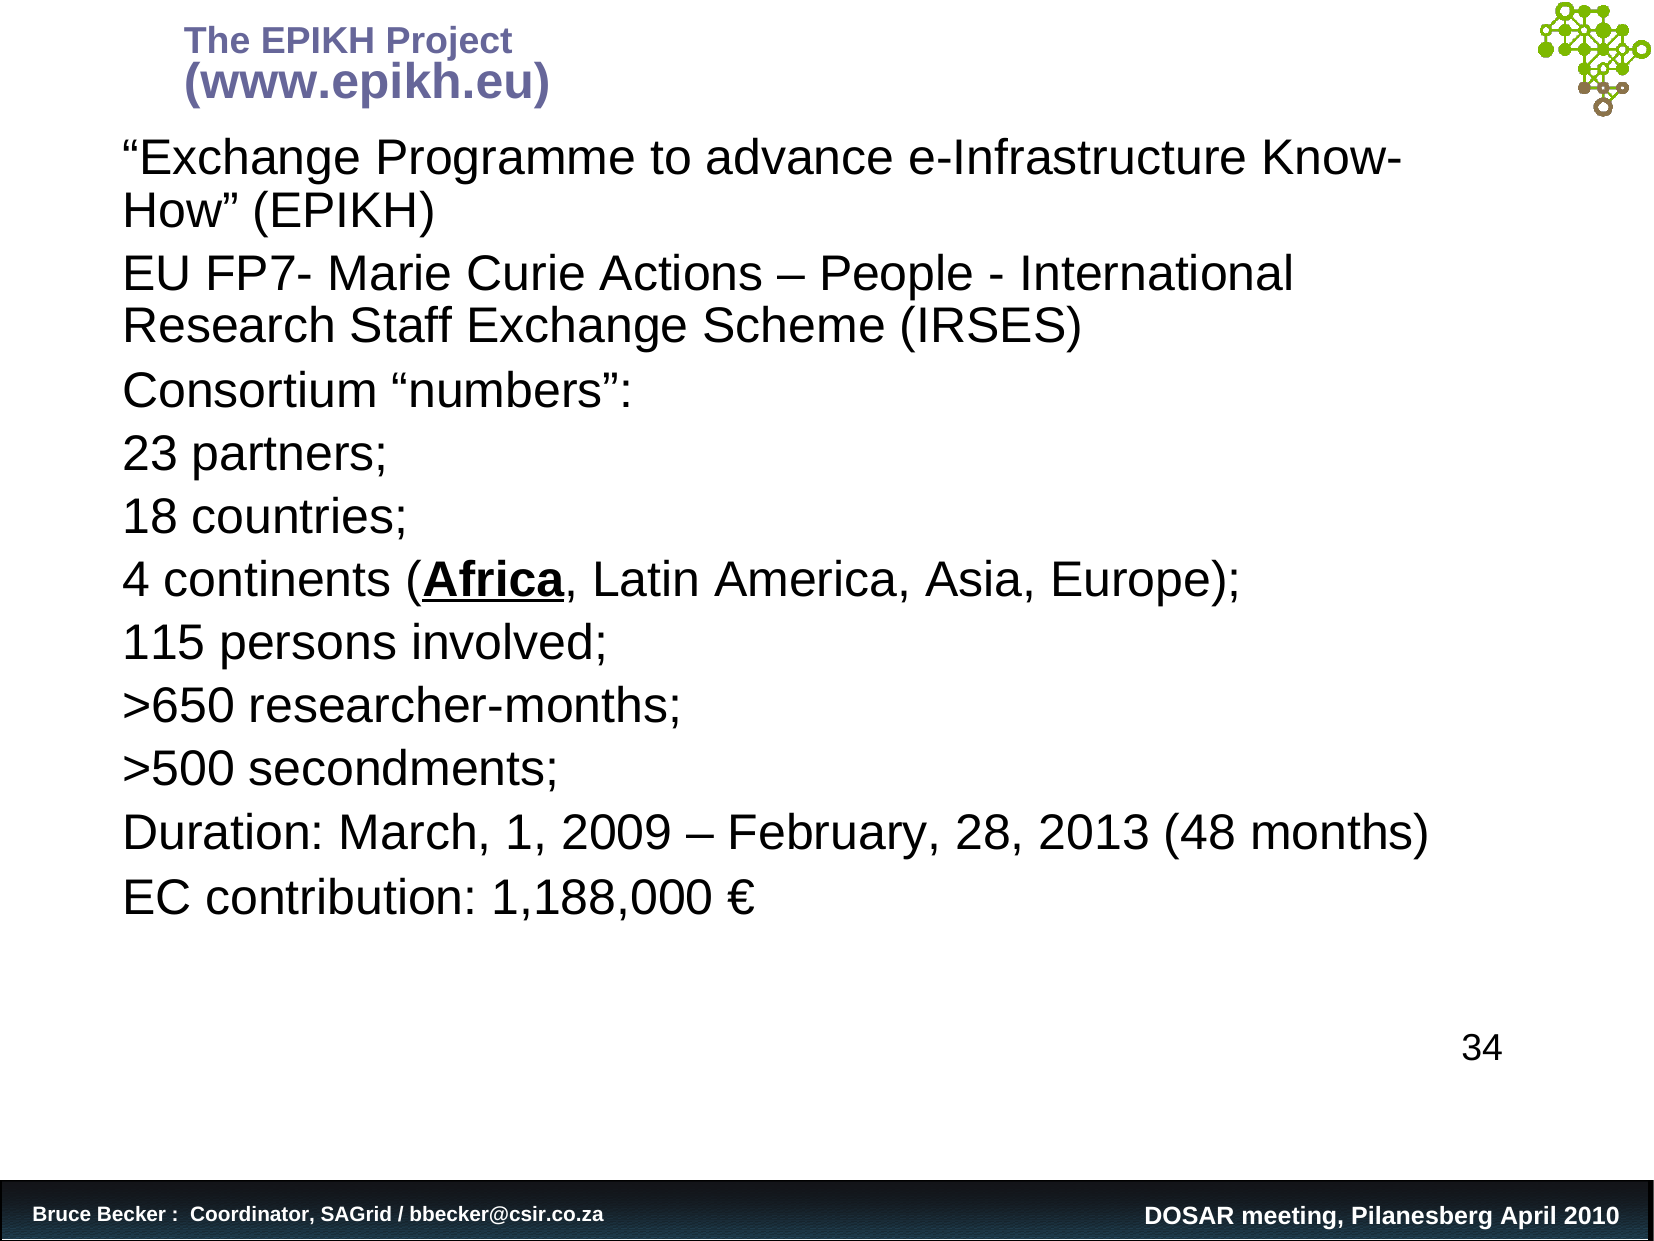

# The EPIKH Project (www.epikh.eu)
“Exchange Programme to advance e-Infrastructure Know-How” (EPIKH)
EU FP7- Marie Curie Actions – People - International Research Staff Exchange Scheme (IRSES)
Consortium “numbers”:
23 partners;
18 countries;
4 continents (Africa, Latin America, Asia, Europe);
115 persons involved;
>650 researcher-months;
>500 secondments;
Duration: March, 1, 2009 – February, 28, 2013 (48 months)
EC contribution: 1,188,000 €
34